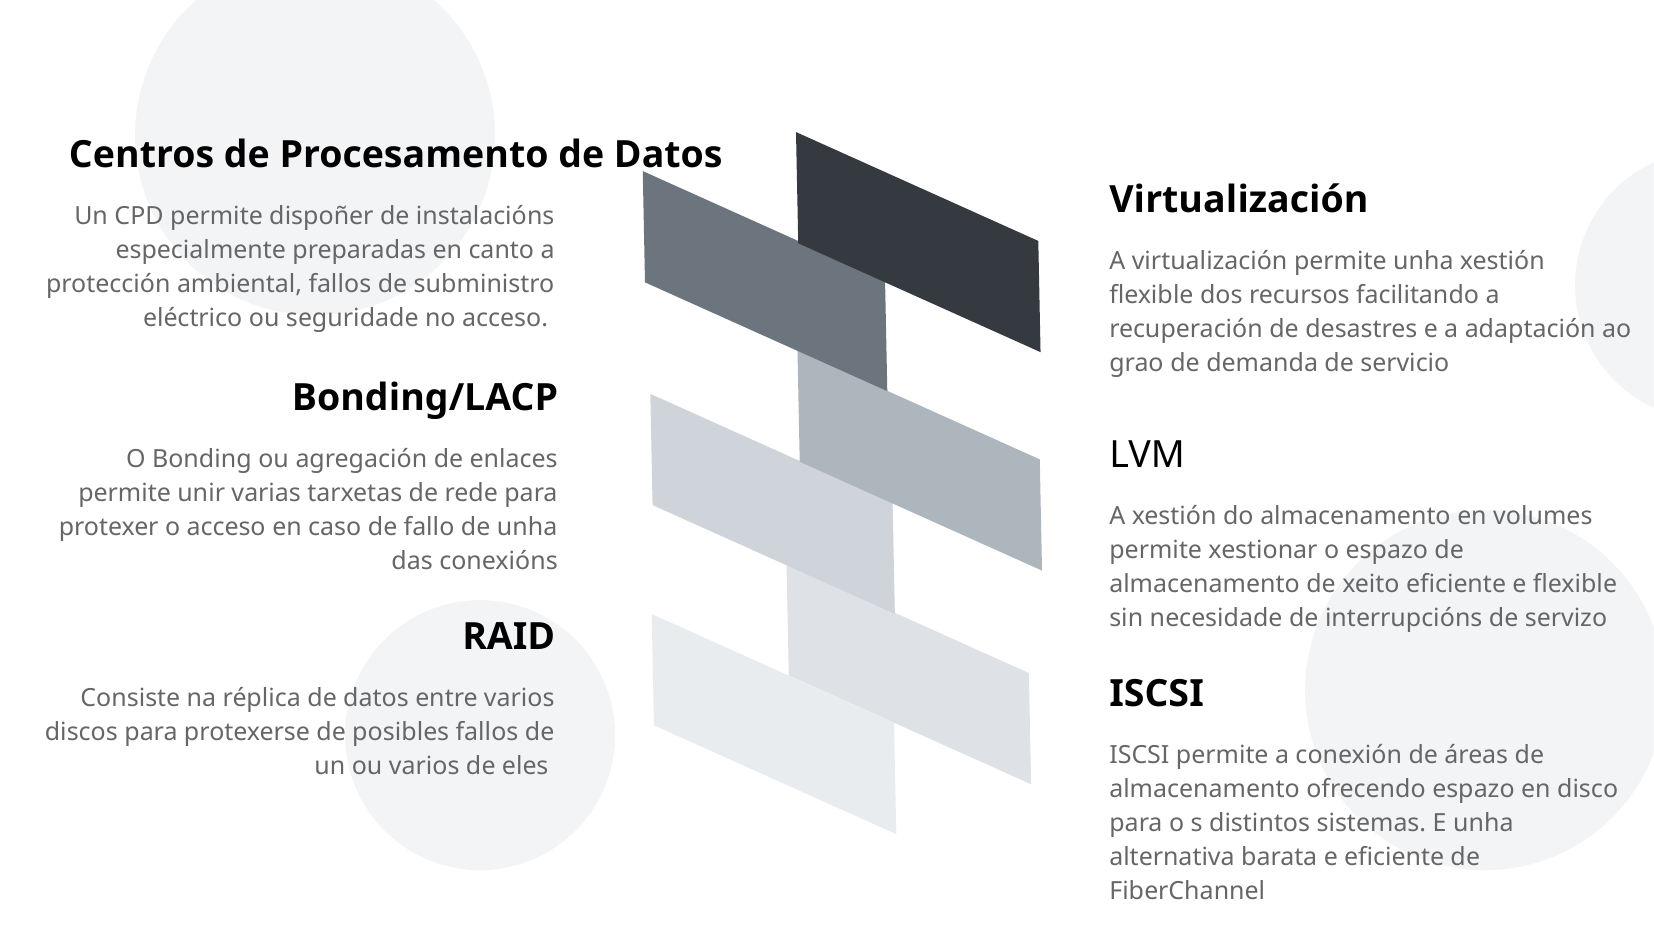

Centros de Procesamento de Datos
Virtualización
Un CPD permite dispoñer de instalacións especialmente preparadas en canto a protección ambiental, fallos de subministro eléctrico ou seguridade no acceso.
A virtualización permite unha xestión flexible dos recursos facilitando a recuperación de desastres e a adaptación ao grao de demanda de servicio
Bonding/LACP
LVM
O Bonding ou agregación de enlaces permite unir varias tarxetas de rede para protexer o acceso en caso de fallo de unha das conexións
A xestión do almacenamento en volumes permite xestionar o espazo de almacenamento de xeito eficiente e flexible sin necesidade de interrupcións de servizo
RAID
ISCSI
Consiste na réplica de datos entre varios discos para protexerse de posibles fallos de un ou varios de eles
ISCSI permite a conexión de áreas de almacenamento ofrecendo espazo en disco para o s distintos sistemas. E unha alternativa barata e eficiente de FiberChannel